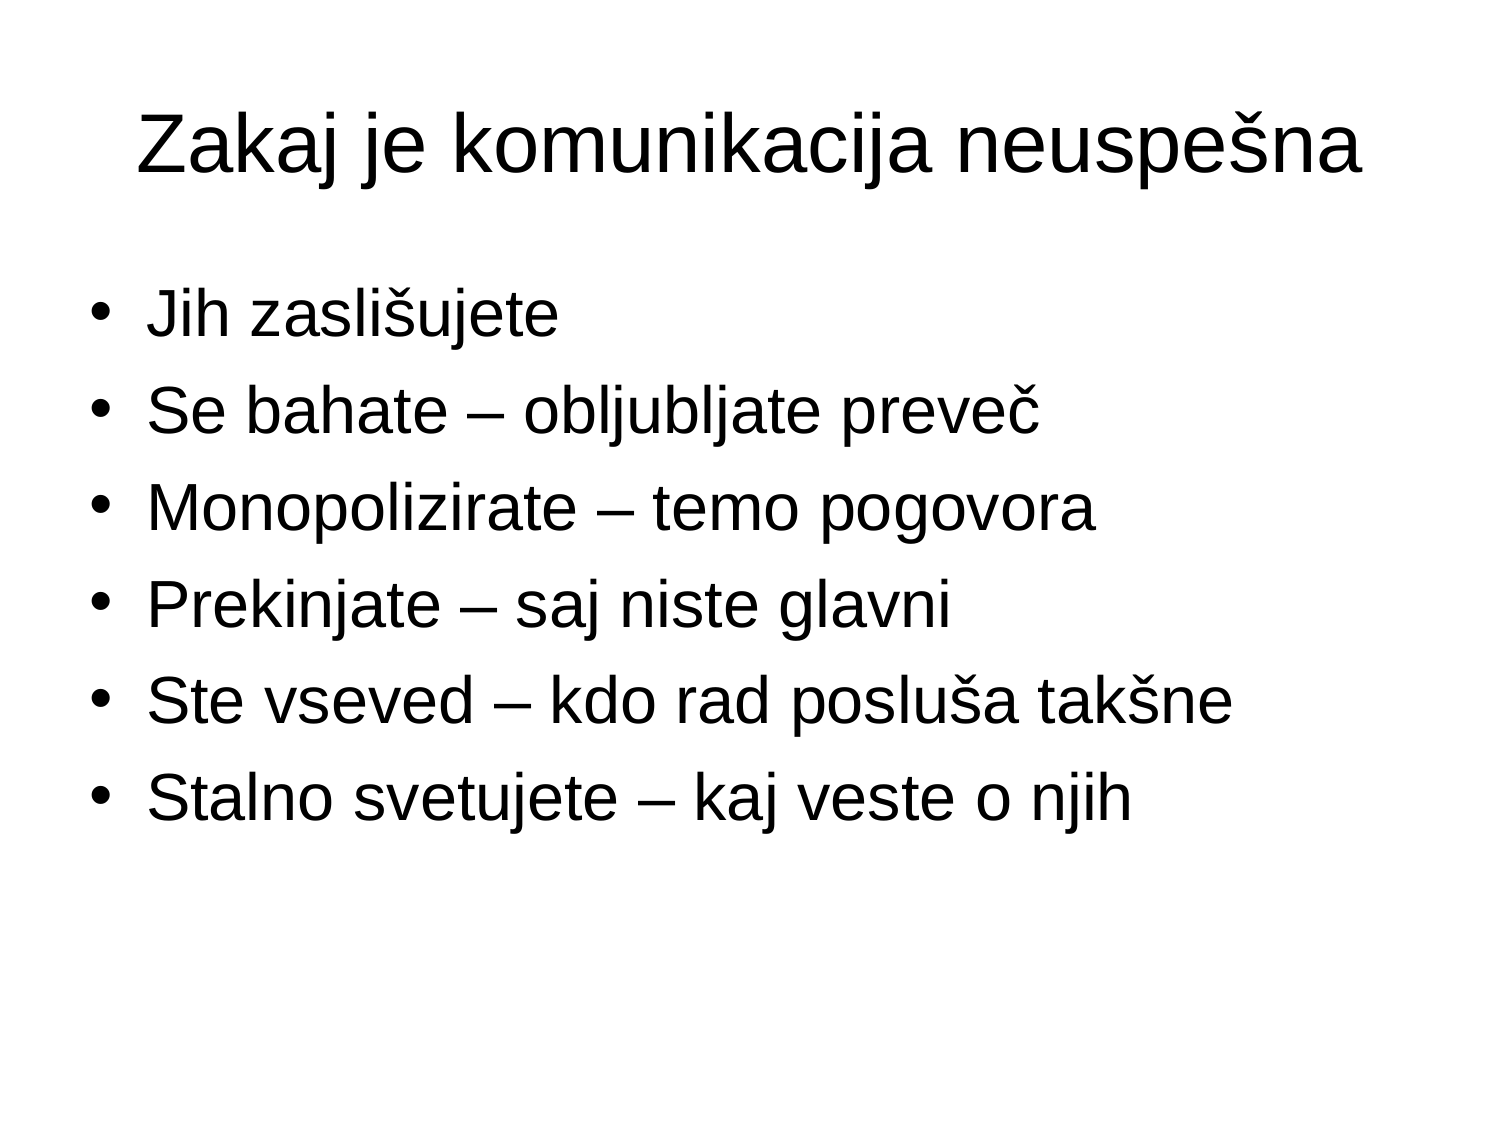

# Zakaj je komunikacija neuspešna
Jih zaslišujete
Se bahate – obljubljate preveč
Monopolizirate – temo pogovora
Prekinjate – saj niste glavni
Ste vseved – kdo rad posluša takšne
Stalno svetujete – kaj veste o njih